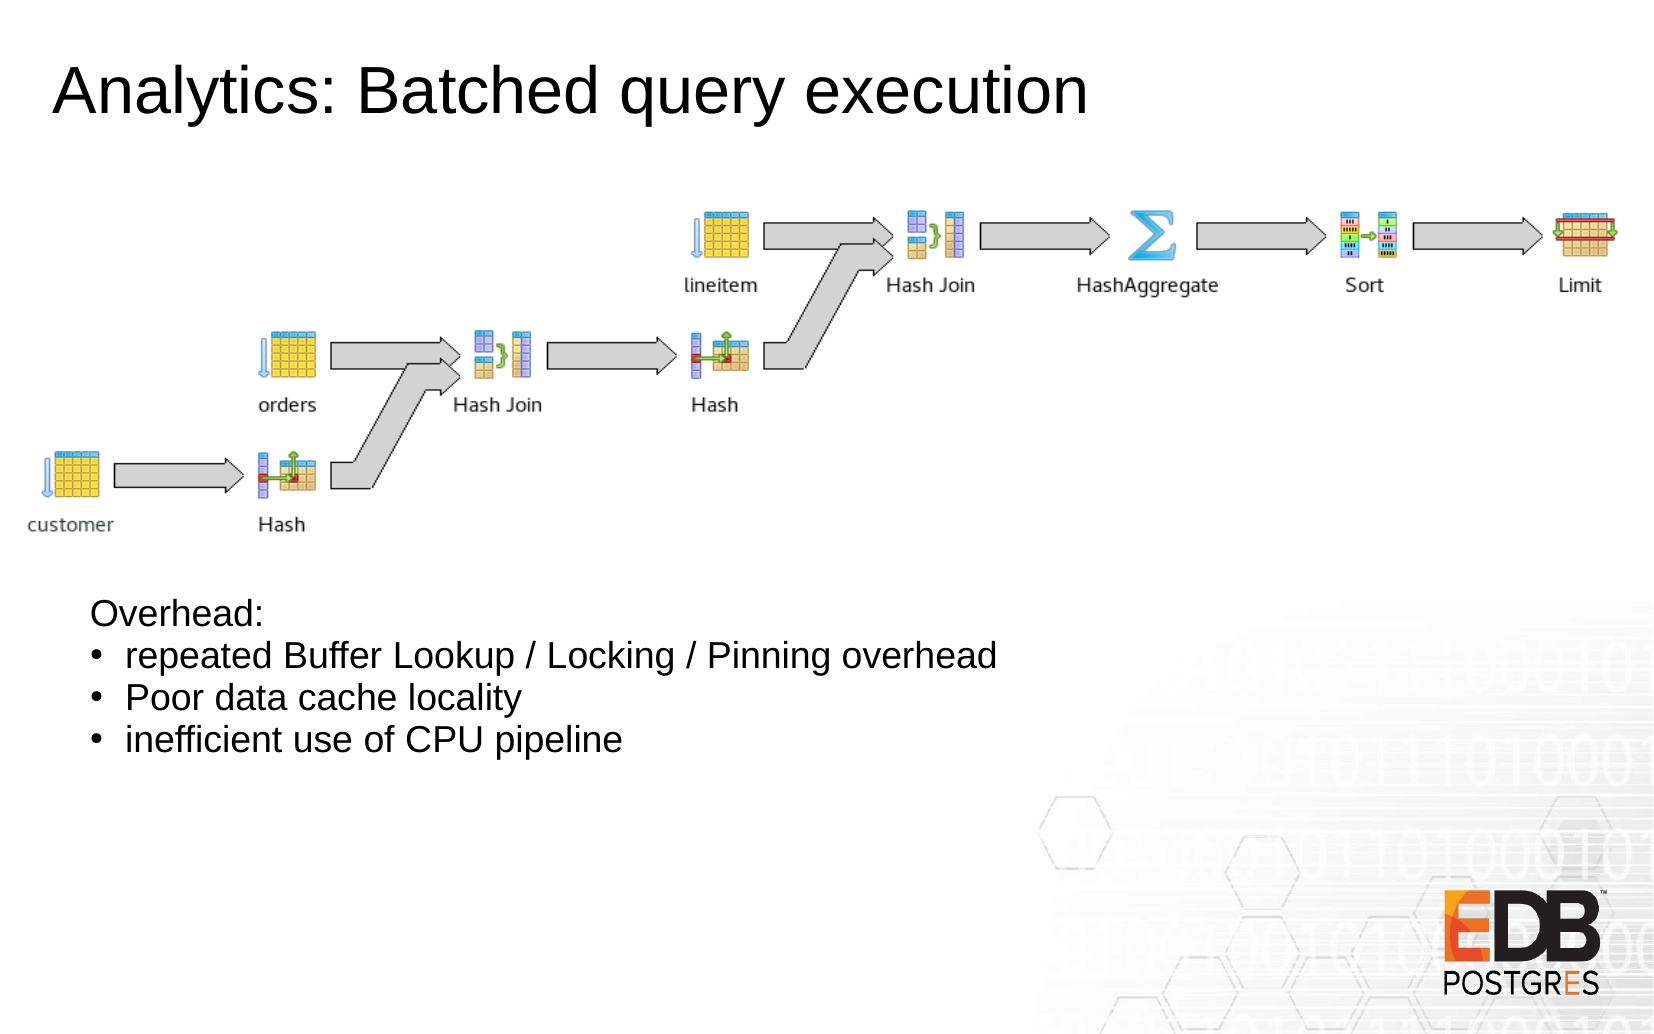

# Analytics: Batched query execution
Overhead:
repeated Buffer Lookup / Locking / Pinning overhead
Poor data cache locality
inefficient use of CPU pipeline